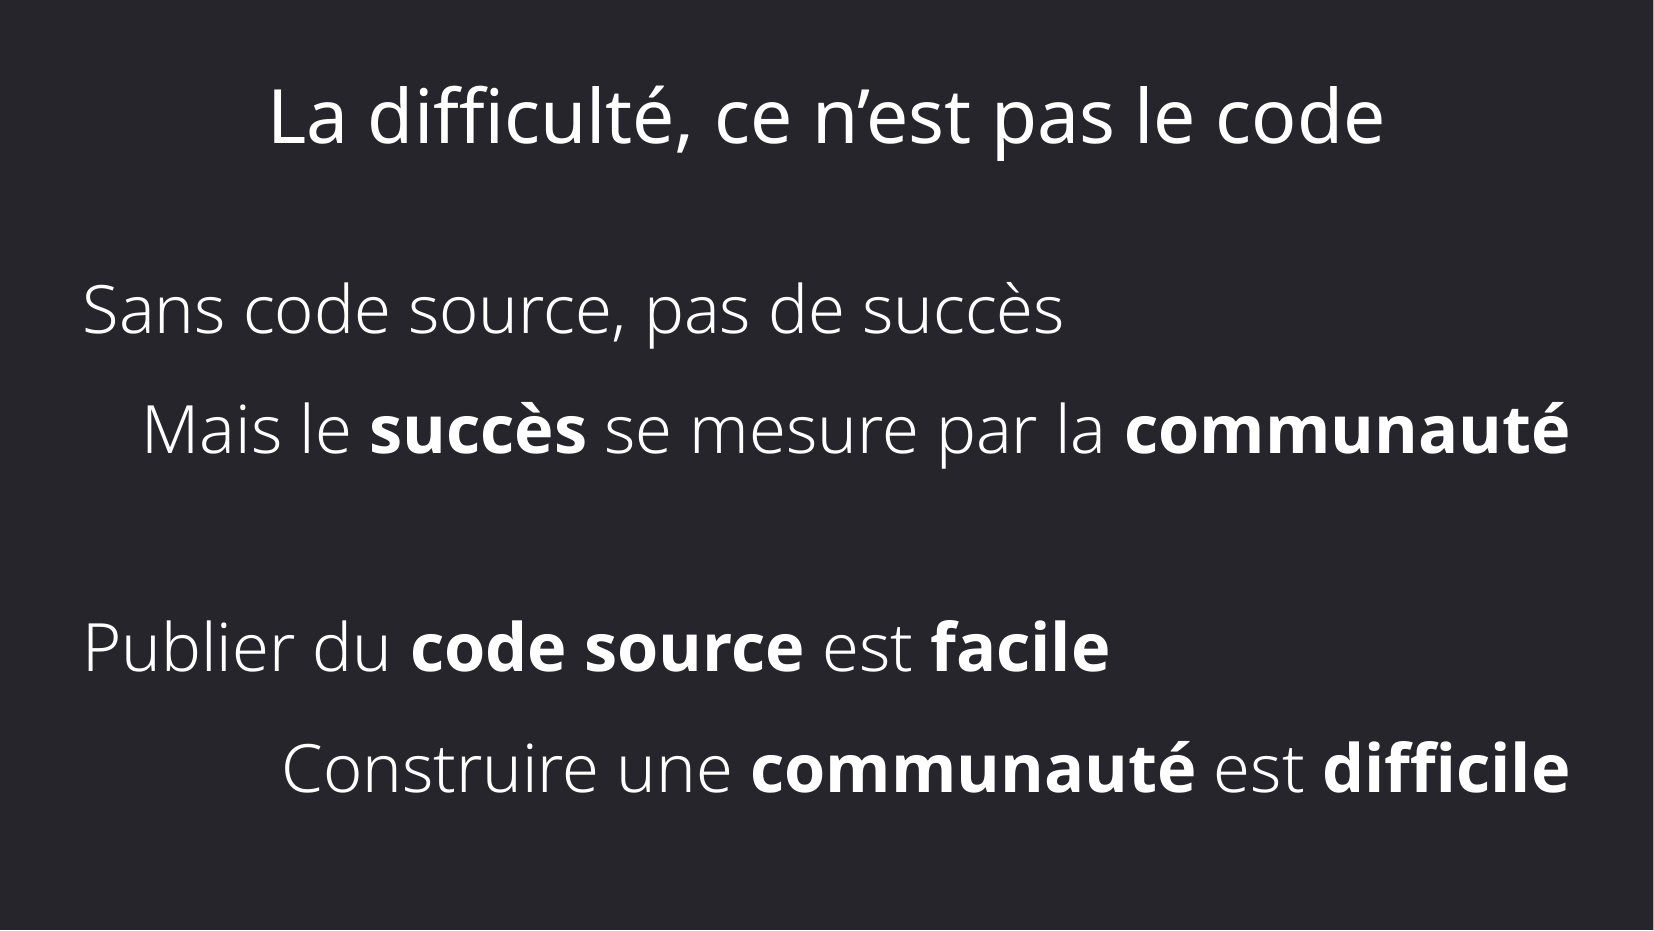

# La difficulté, ce n’est pas le code
Sans code source, pas de succès
Mais le succès se mesure par la communauté
Publier du code source est facile
Construire une communauté est difficile